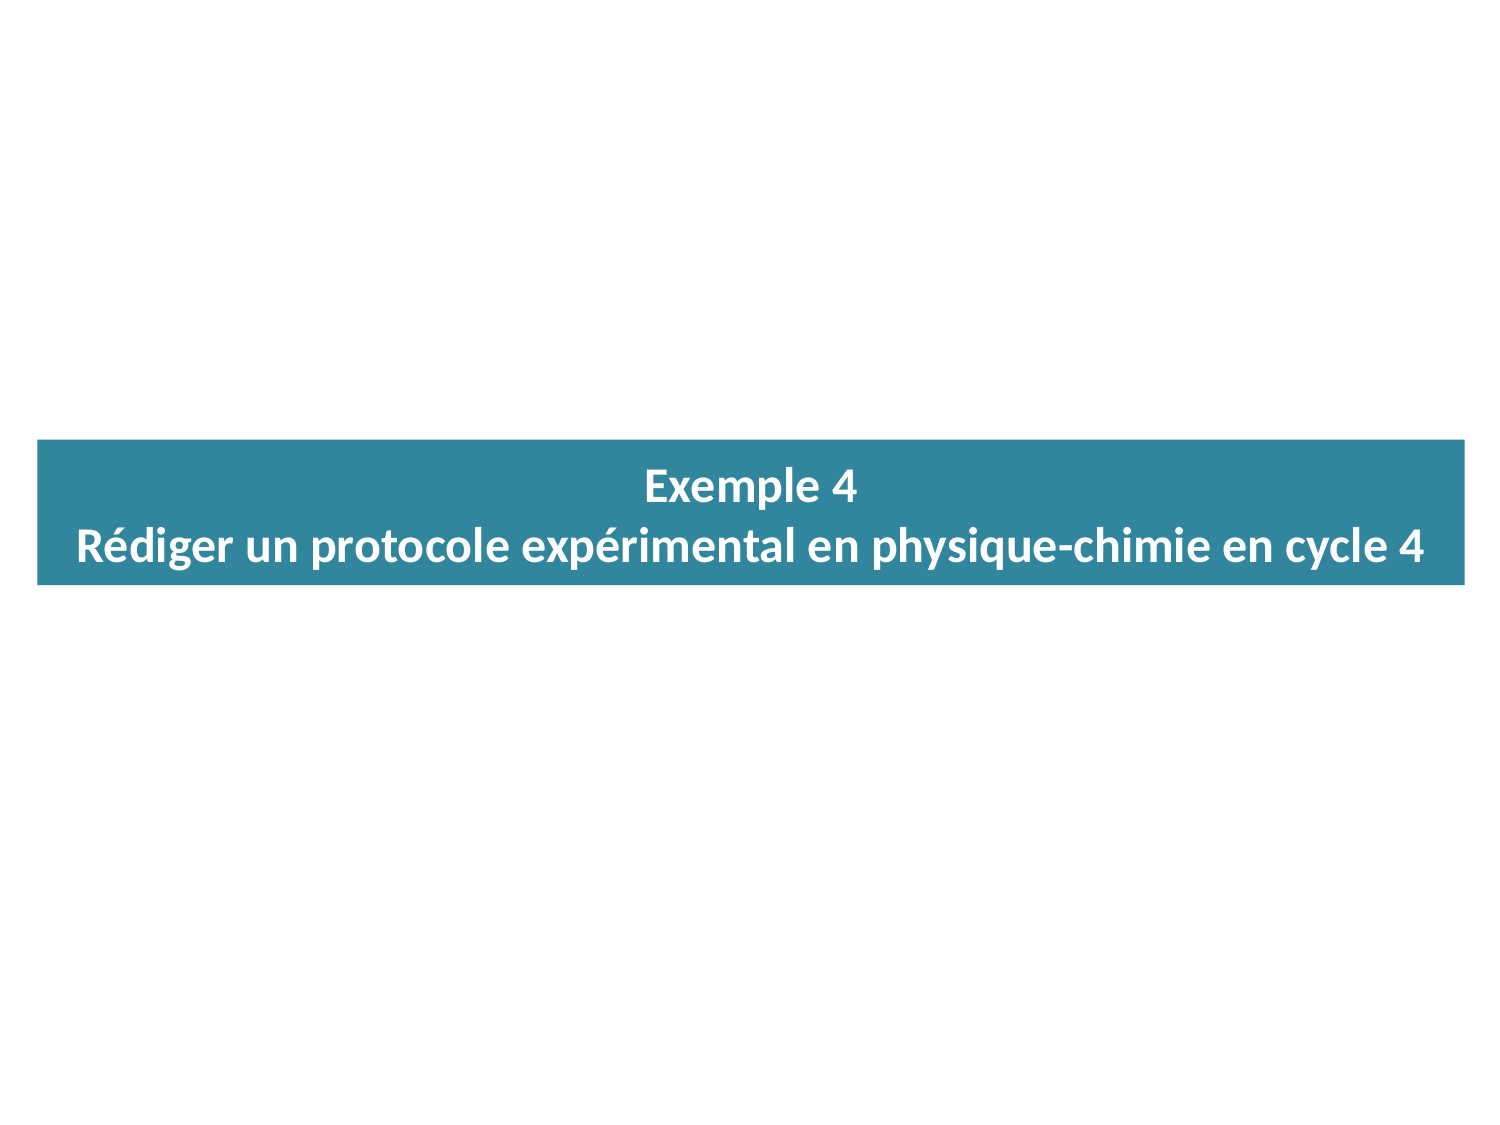

Exemple 4
Rédiger un protocole expérimental en physique-chimie en cycle 4